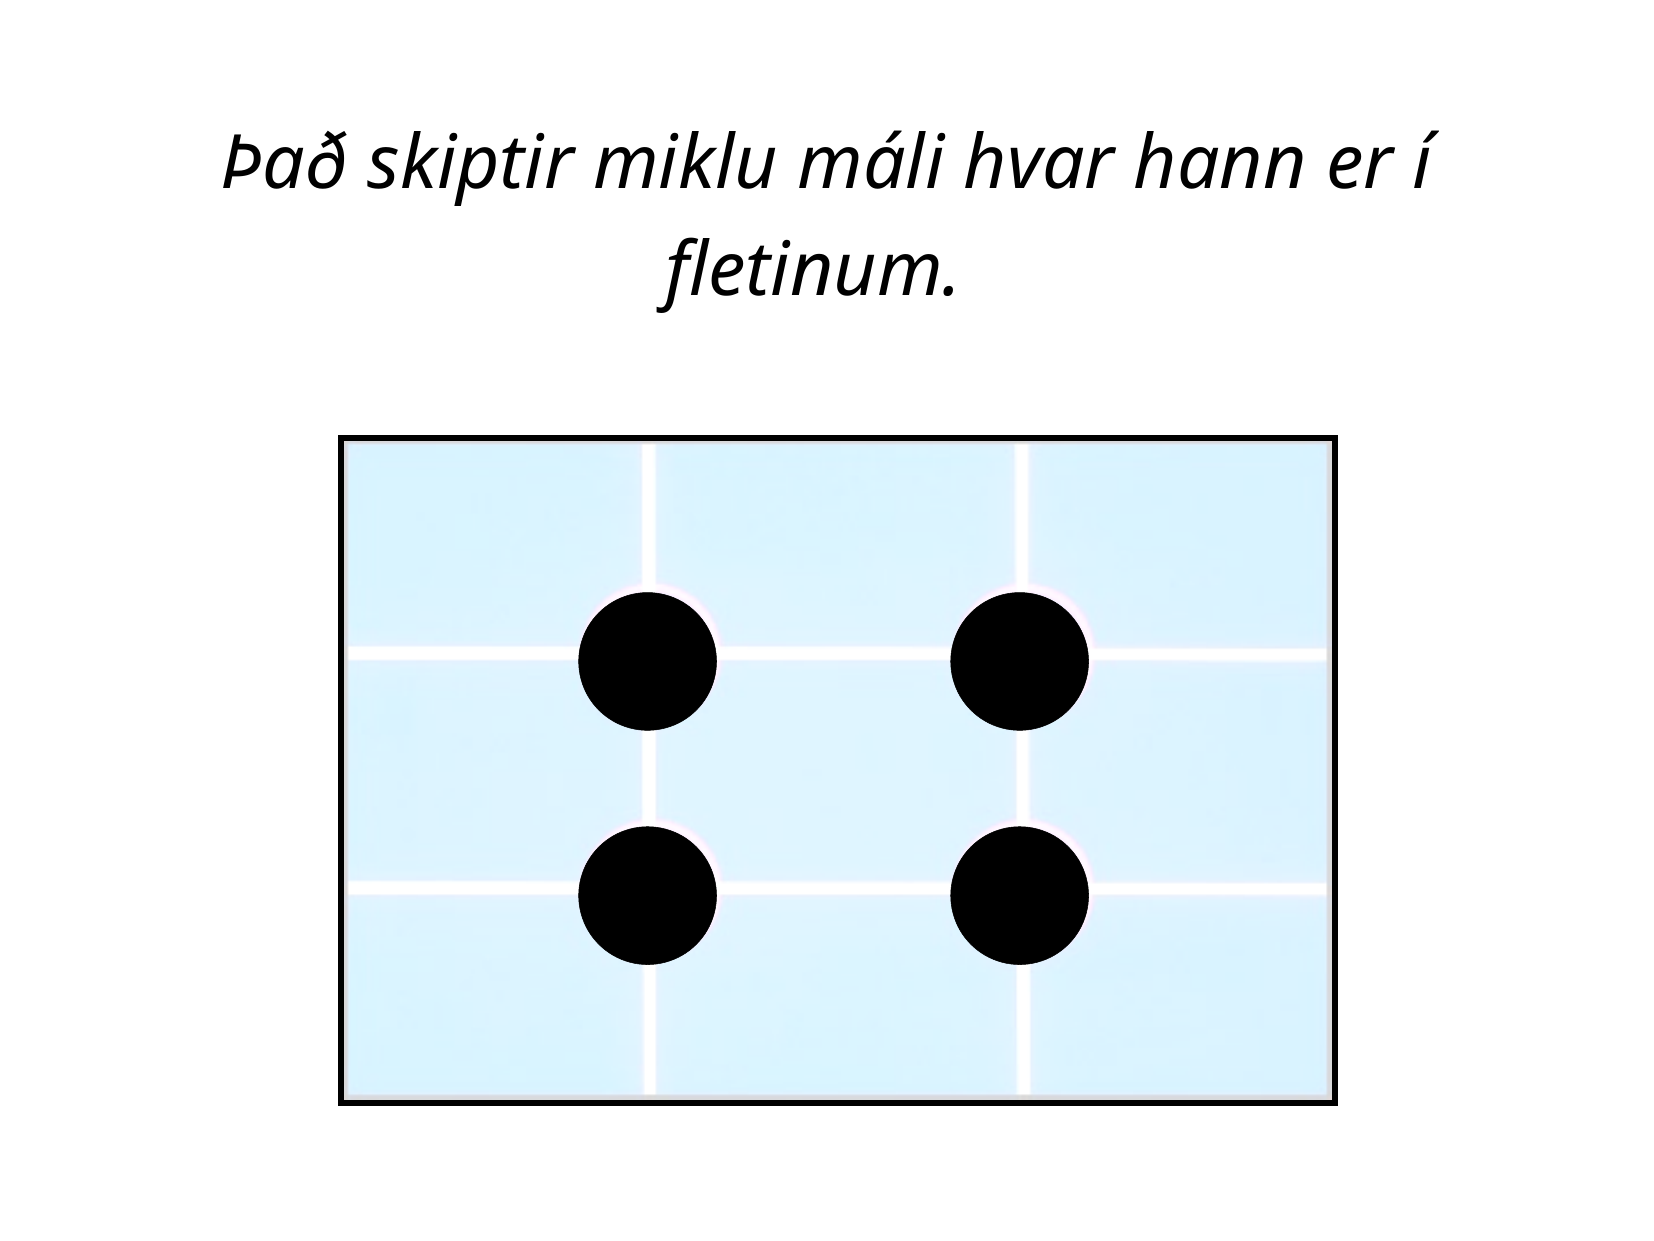

# Það skiptir miklu máli hvar hann er í fletinum.